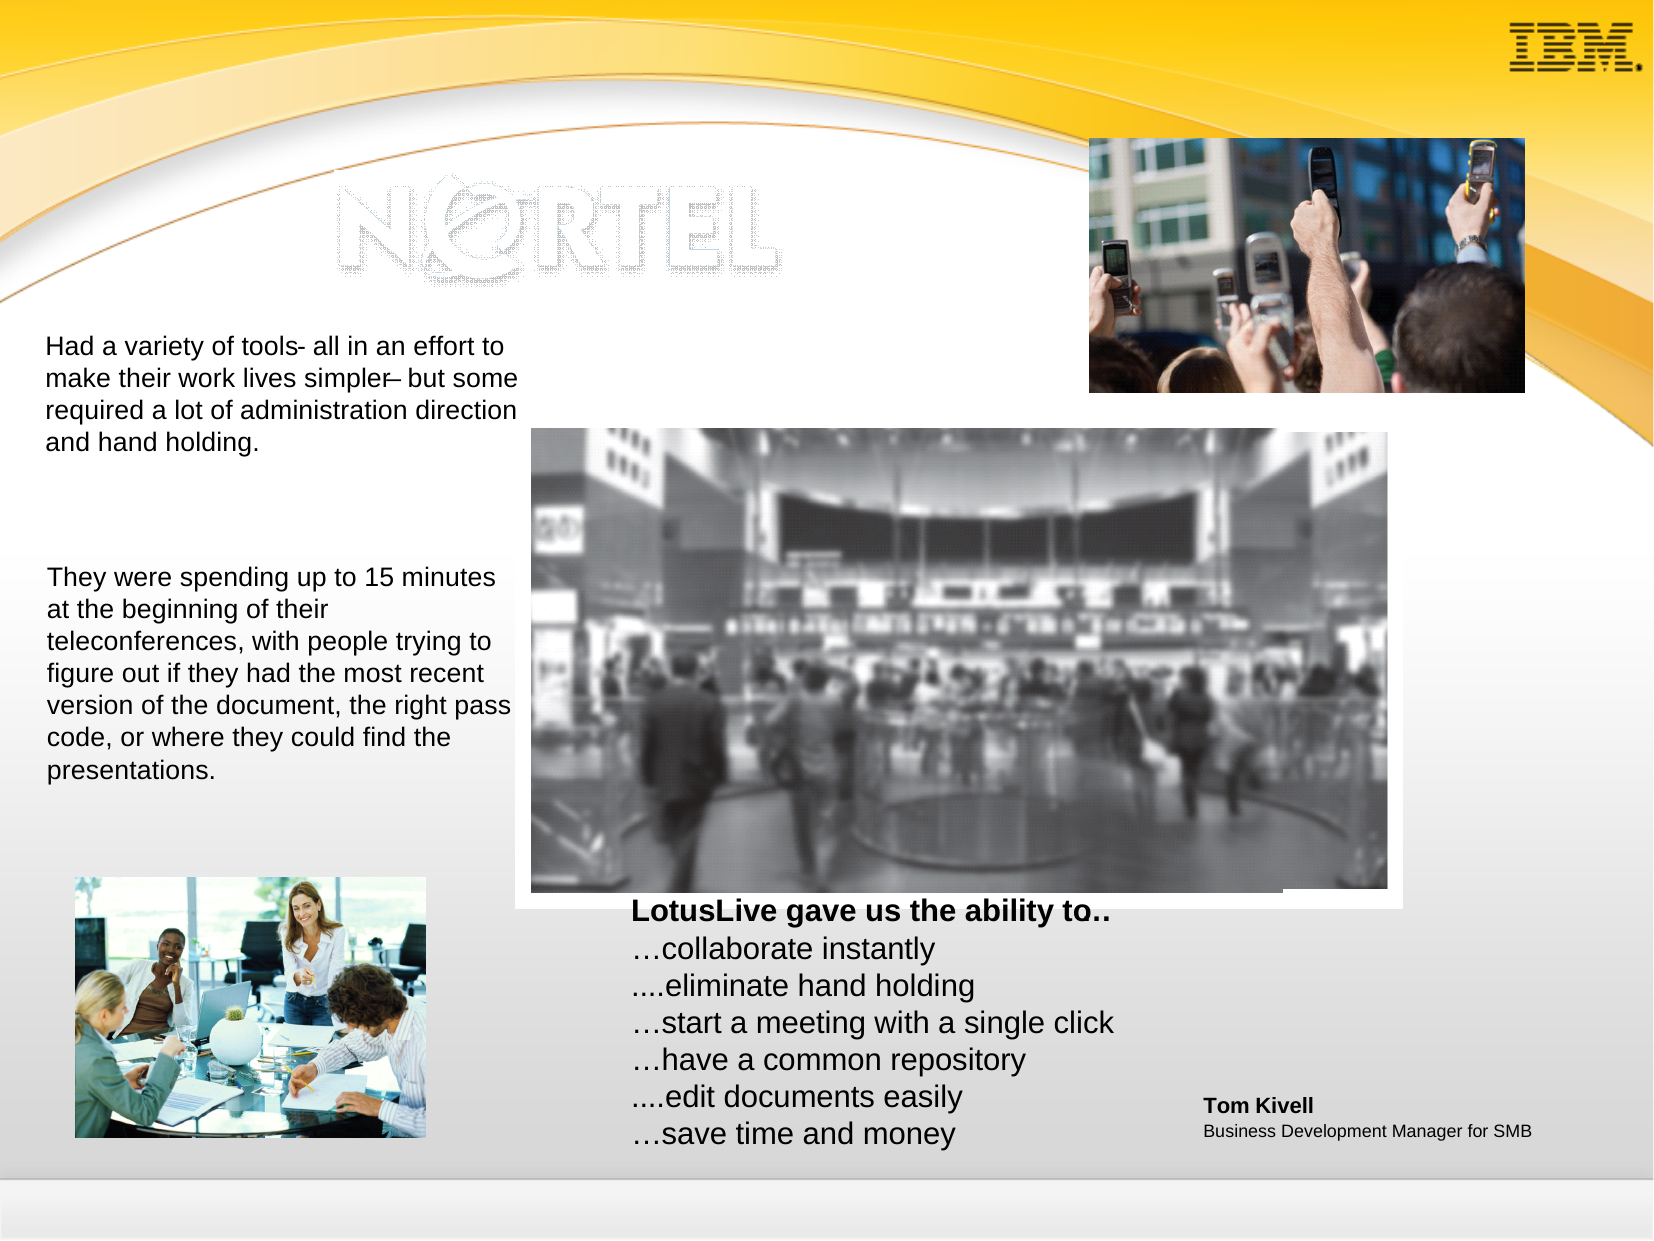

Had a variety of tools
-
all in an effort to
make their work lives simpler
–
but some
required a lot of administration direction
and hand holding.
They were spending up to 15 minutes
at the beginning of their
teleconferences, with people trying to
figure out if they had the most recent
version of the document, the right pass
code, or where they could find the
presentations.
LotusLive gave us the ability to
…
…
collaborate instantly
....eliminate hand holding
…
start a meeting with a single click
…
have a common repository
....edit documents easily
Tom
Kivell
…
save time and money
Business Development Manager for SMB